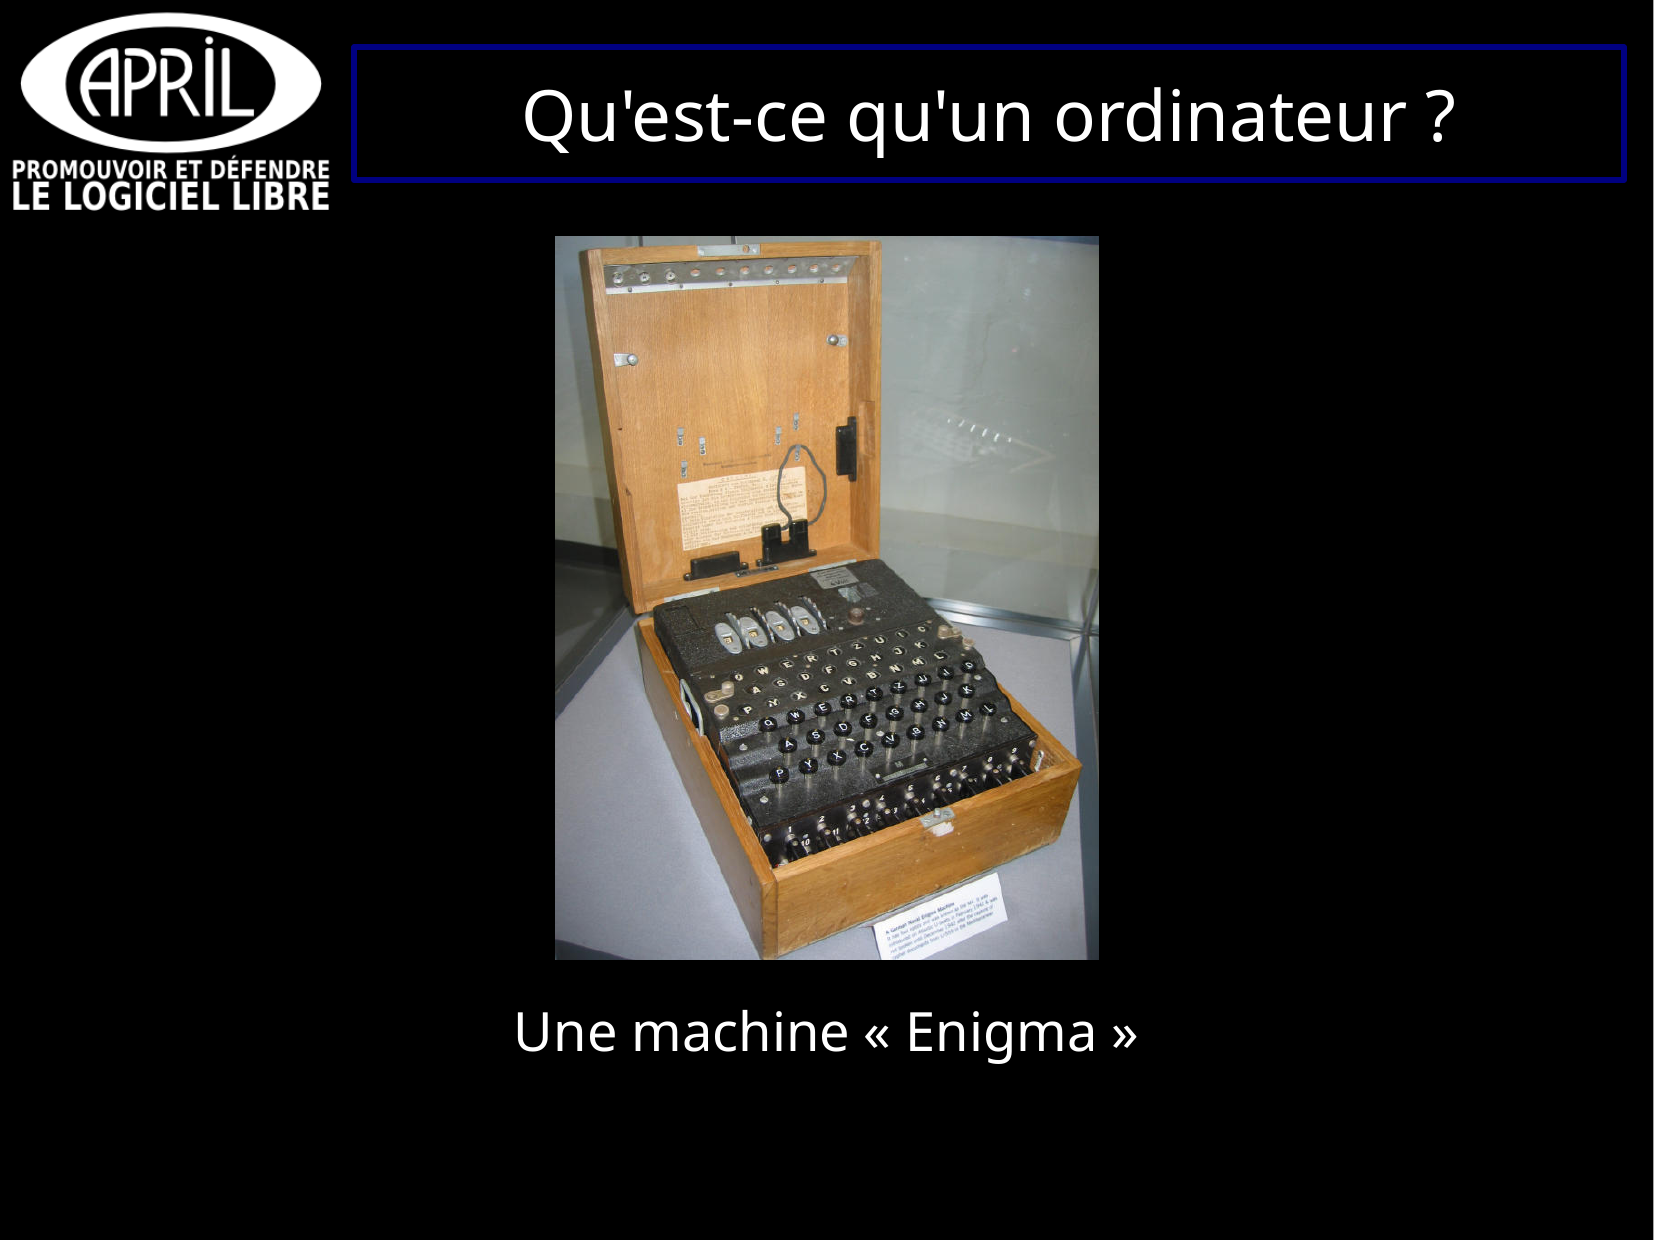

# Qu'est-ce qu'un ordinateur ?
Une machine « Enigma »